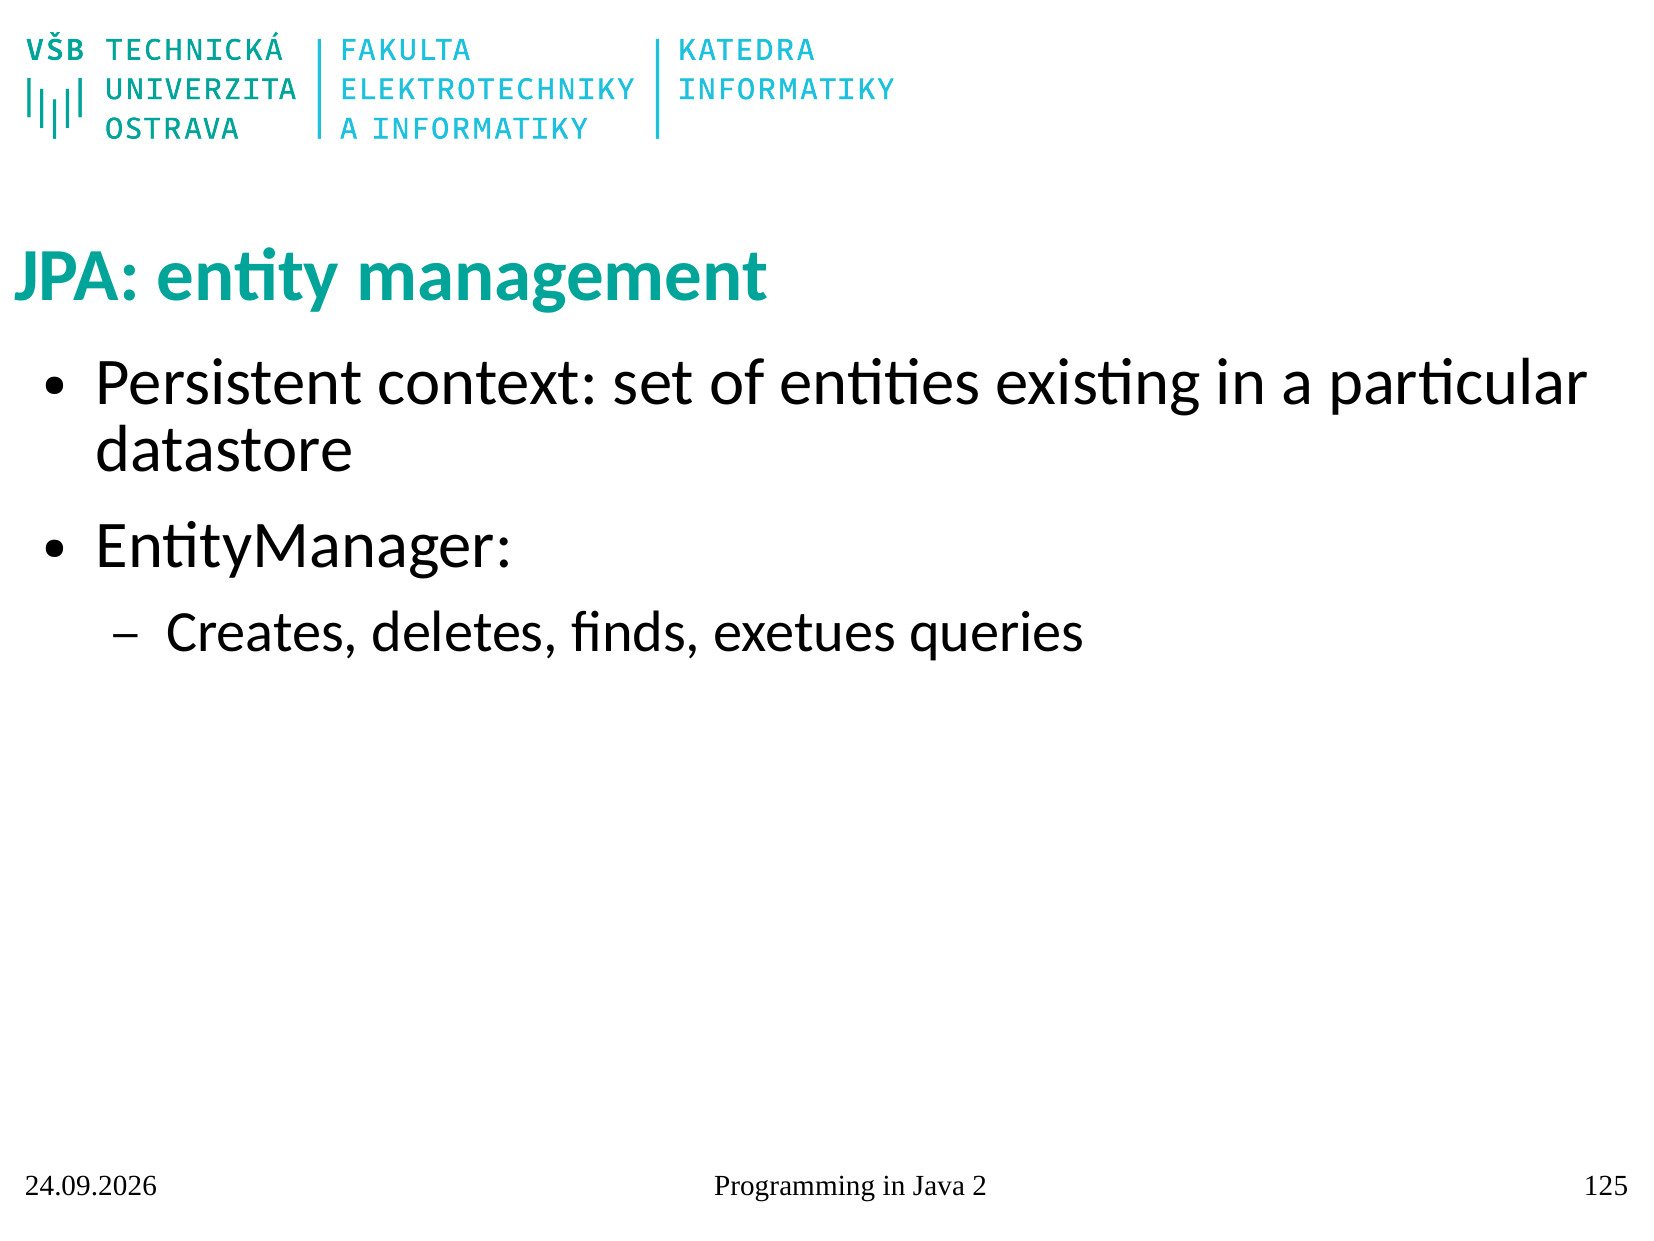

# JPA: entity management
Persistent context: set of entities existing in a particular datastore
EntityManager:
Creates, deletes, finds, exetues queries
Programming in Java 2
125